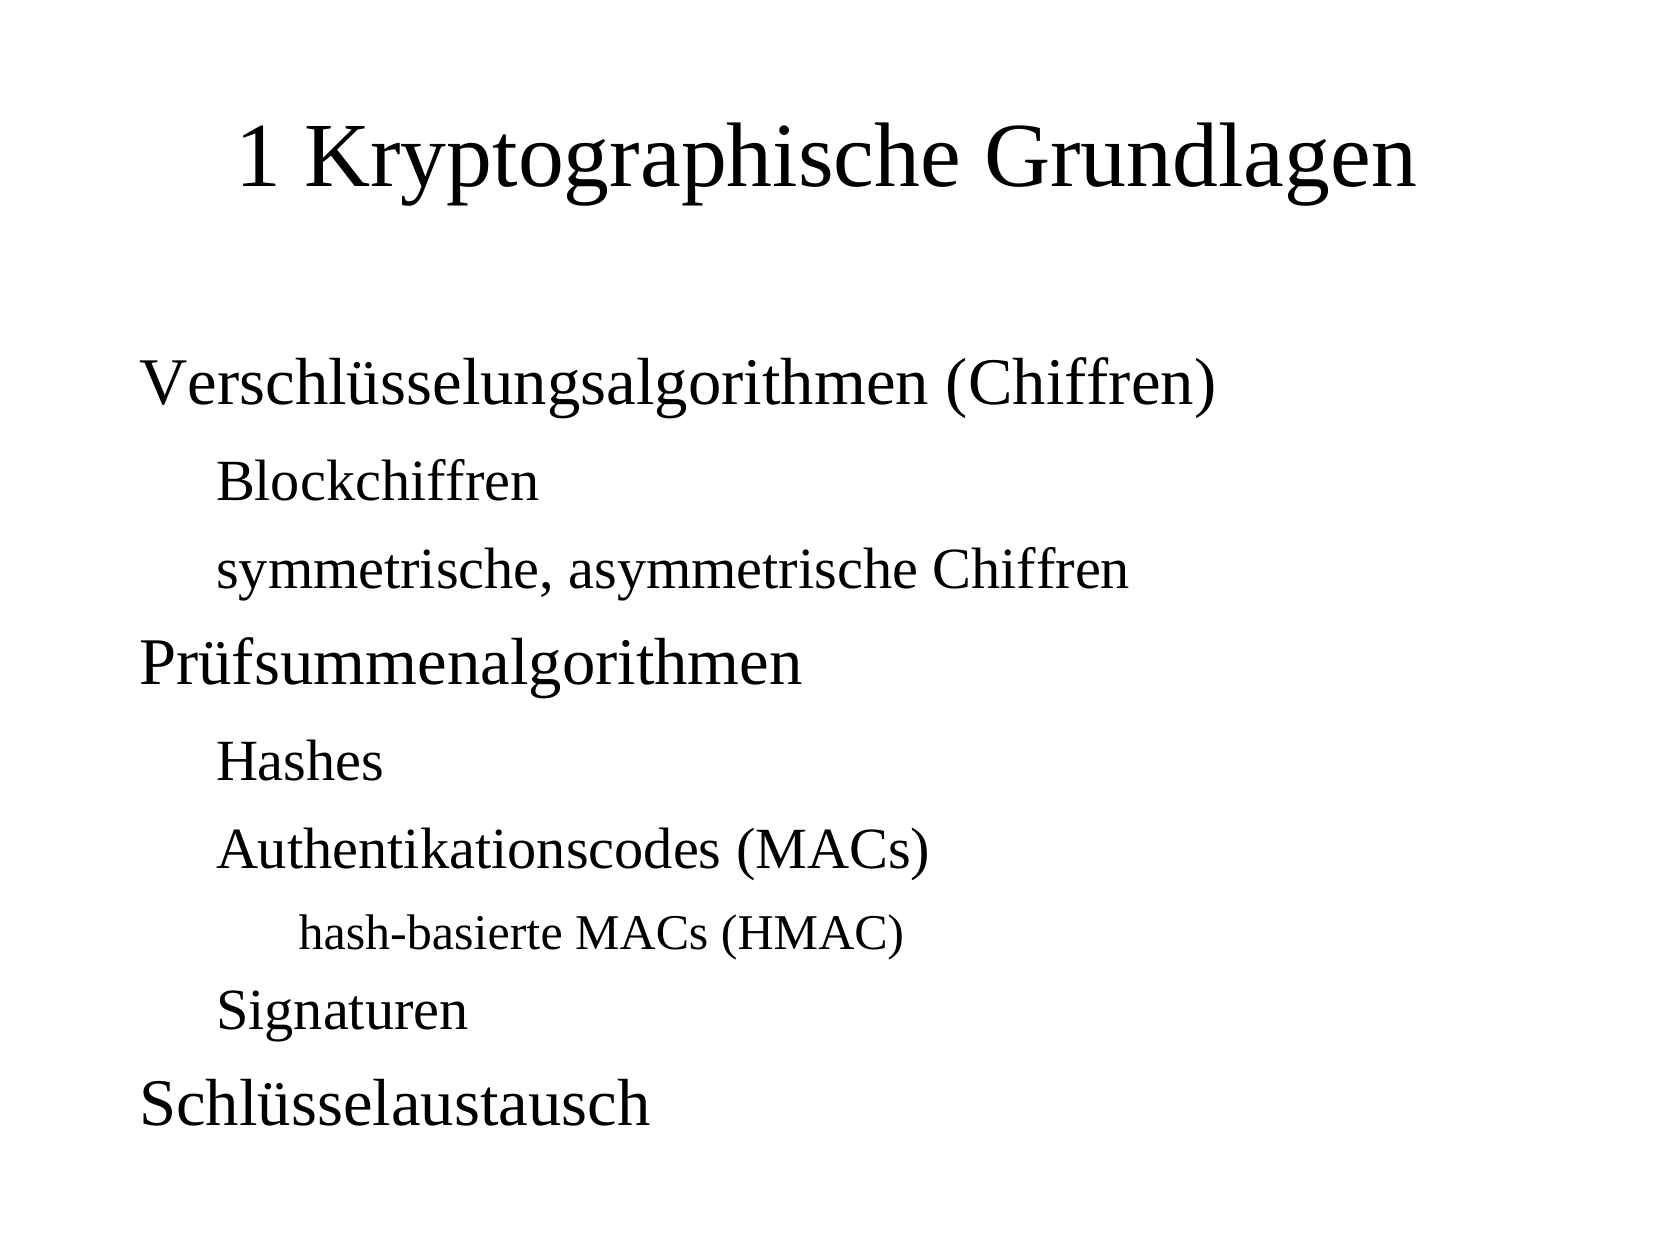

# 1 Kryptographische Grundlagen
Verschlüsselungsalgorithmen (Chiffren)
Blockchiffren
symmetrische, asymmetrische Chiffren
Prüfsummenalgorithmen
Hashes
Authentikationscodes (MACs)
hash-basierte MACs (HMAC)
Signaturen
Schlüsselaustausch